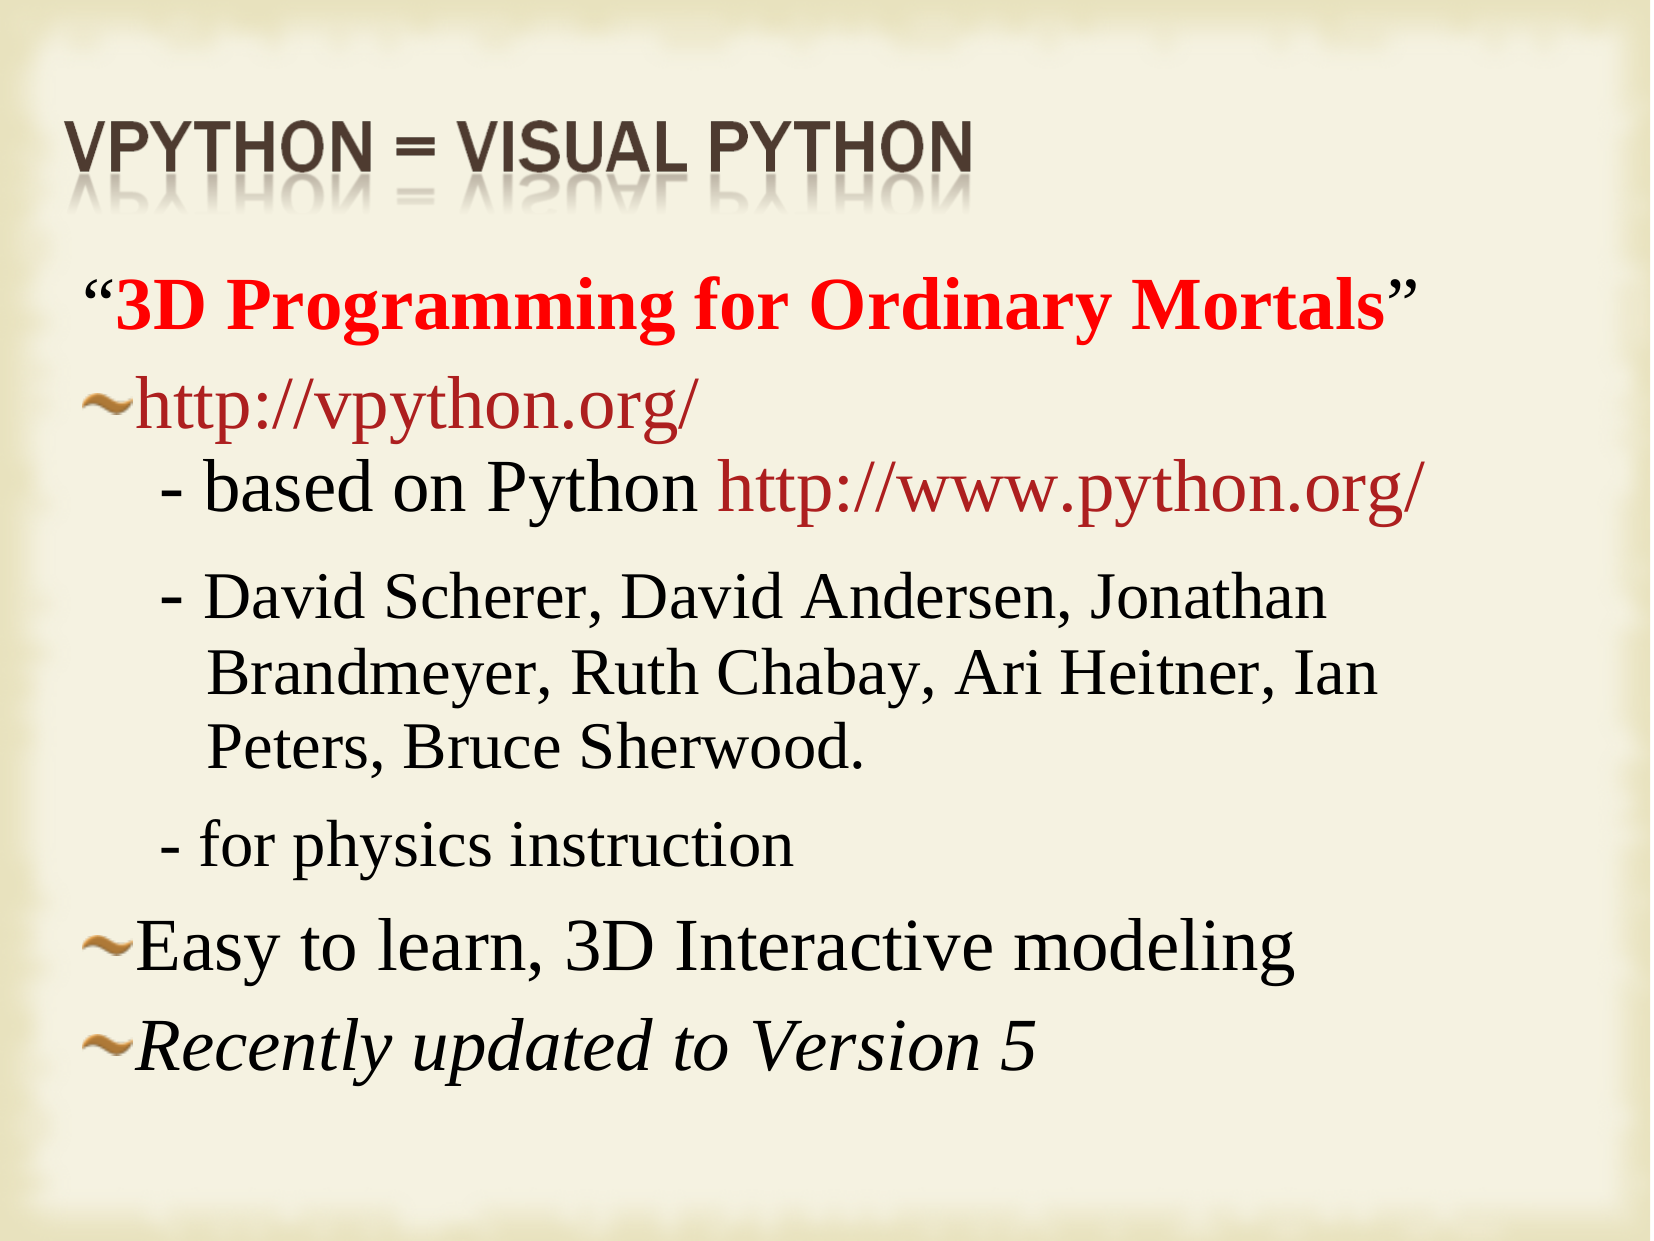

# “3D Programming for Ordinary Mortals”
http://vpython.org/
- based on Python http://www.python.org/
- David Scherer, David Andersen, Jonathan Brandmeyer, Ruth Chabay, Ari Heitner, Ian Peters, Bruce Sherwood.
- for physics instruction
Easy to learn, 3D Interactive modeling
Recently updated to Version 5